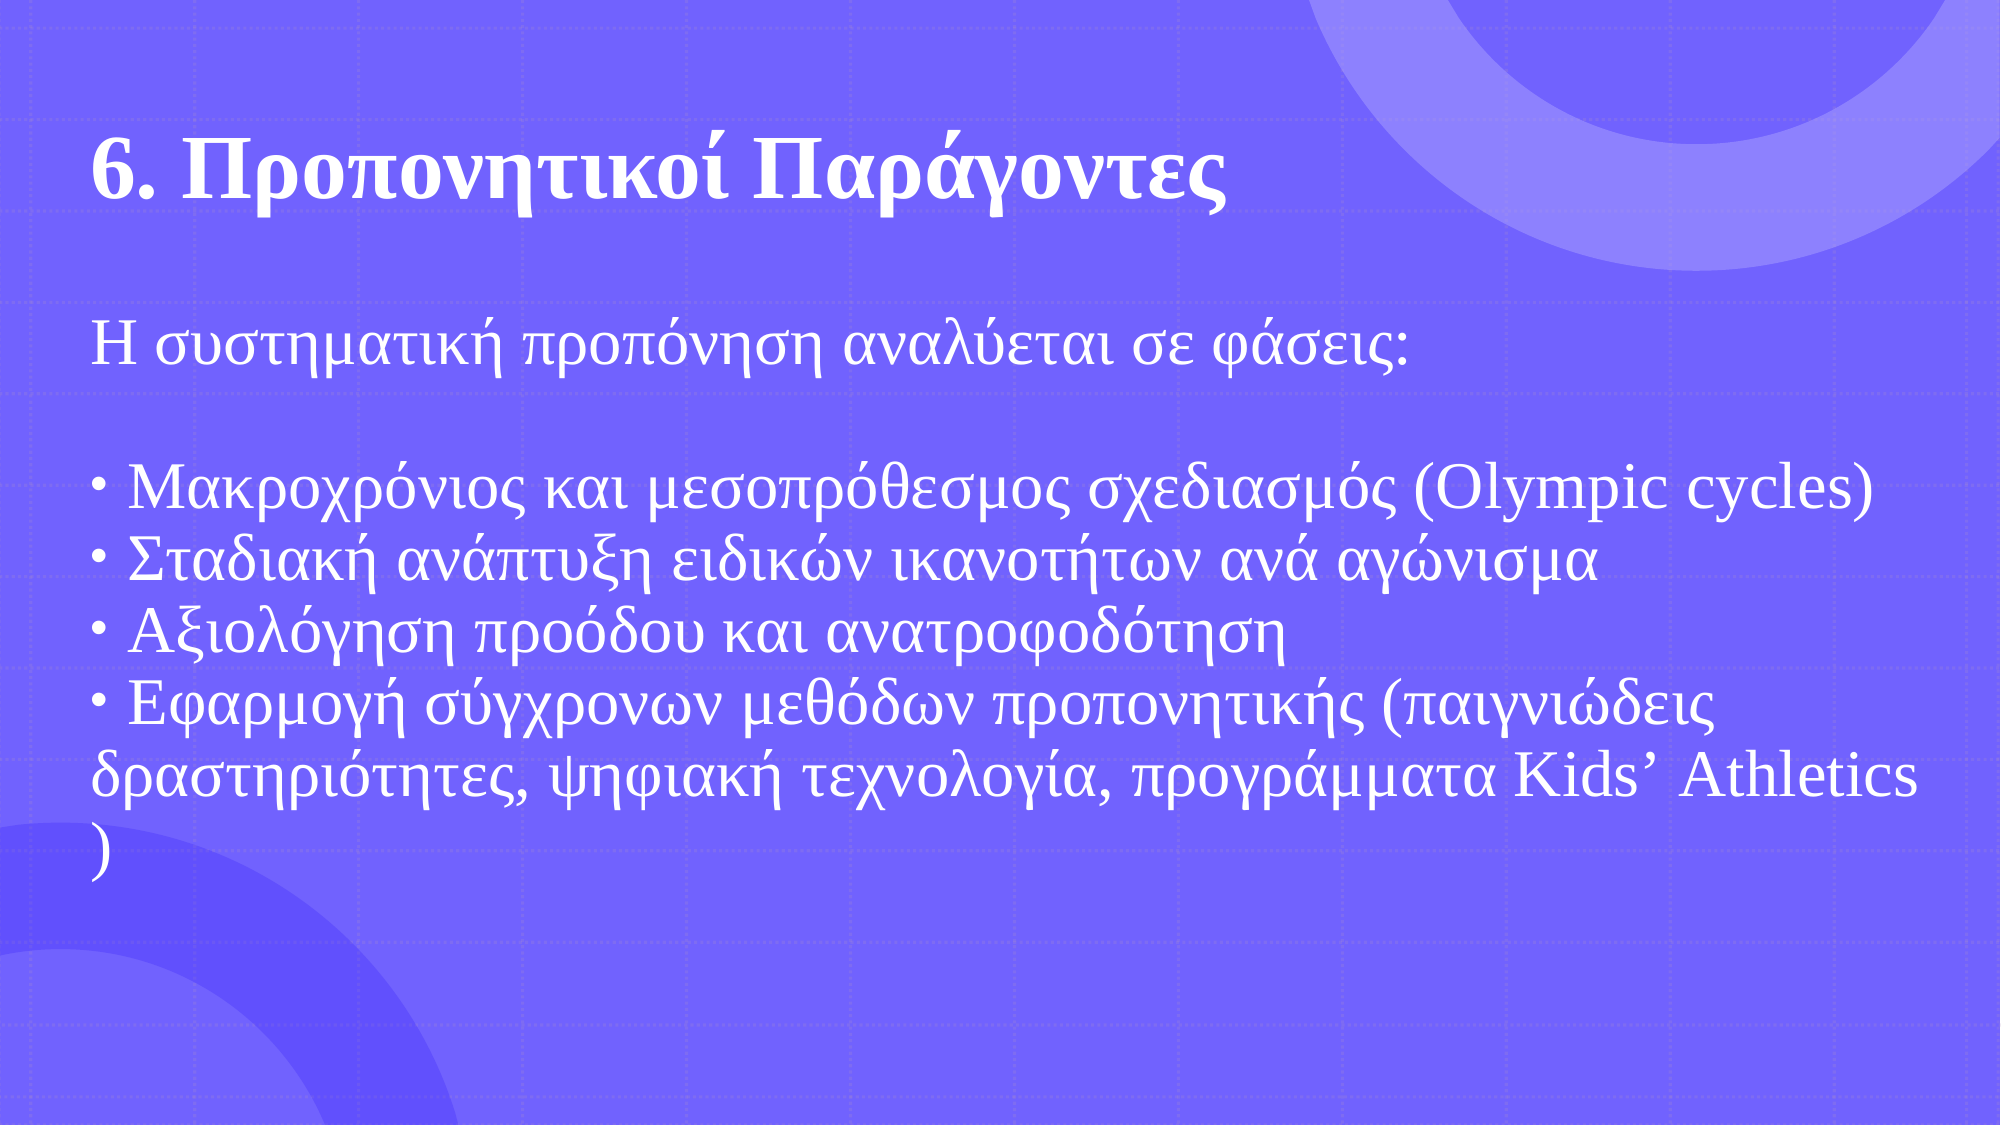

# 6. Προπονητικοί Παράγοντες
Η συστηματική προπόνηση αναλύεται σε φάσεις:
Μακροχρόνιος και μεσοπρόθεσμος σχεδιασμός (Olympic cycles)
Σταδιακή ανάπτυξη ειδικών ικανοτήτων ανά αγώνισμα
Αξιολόγηση προόδου και ανατροφοδότηση
Εφαρμογή σύγχρονων μεθόδων προπονητικής (παιγνιώδεις
δραστηριότητες, ψηφιακή τεχνολογία, προγράμματα Kids’ Athletics)